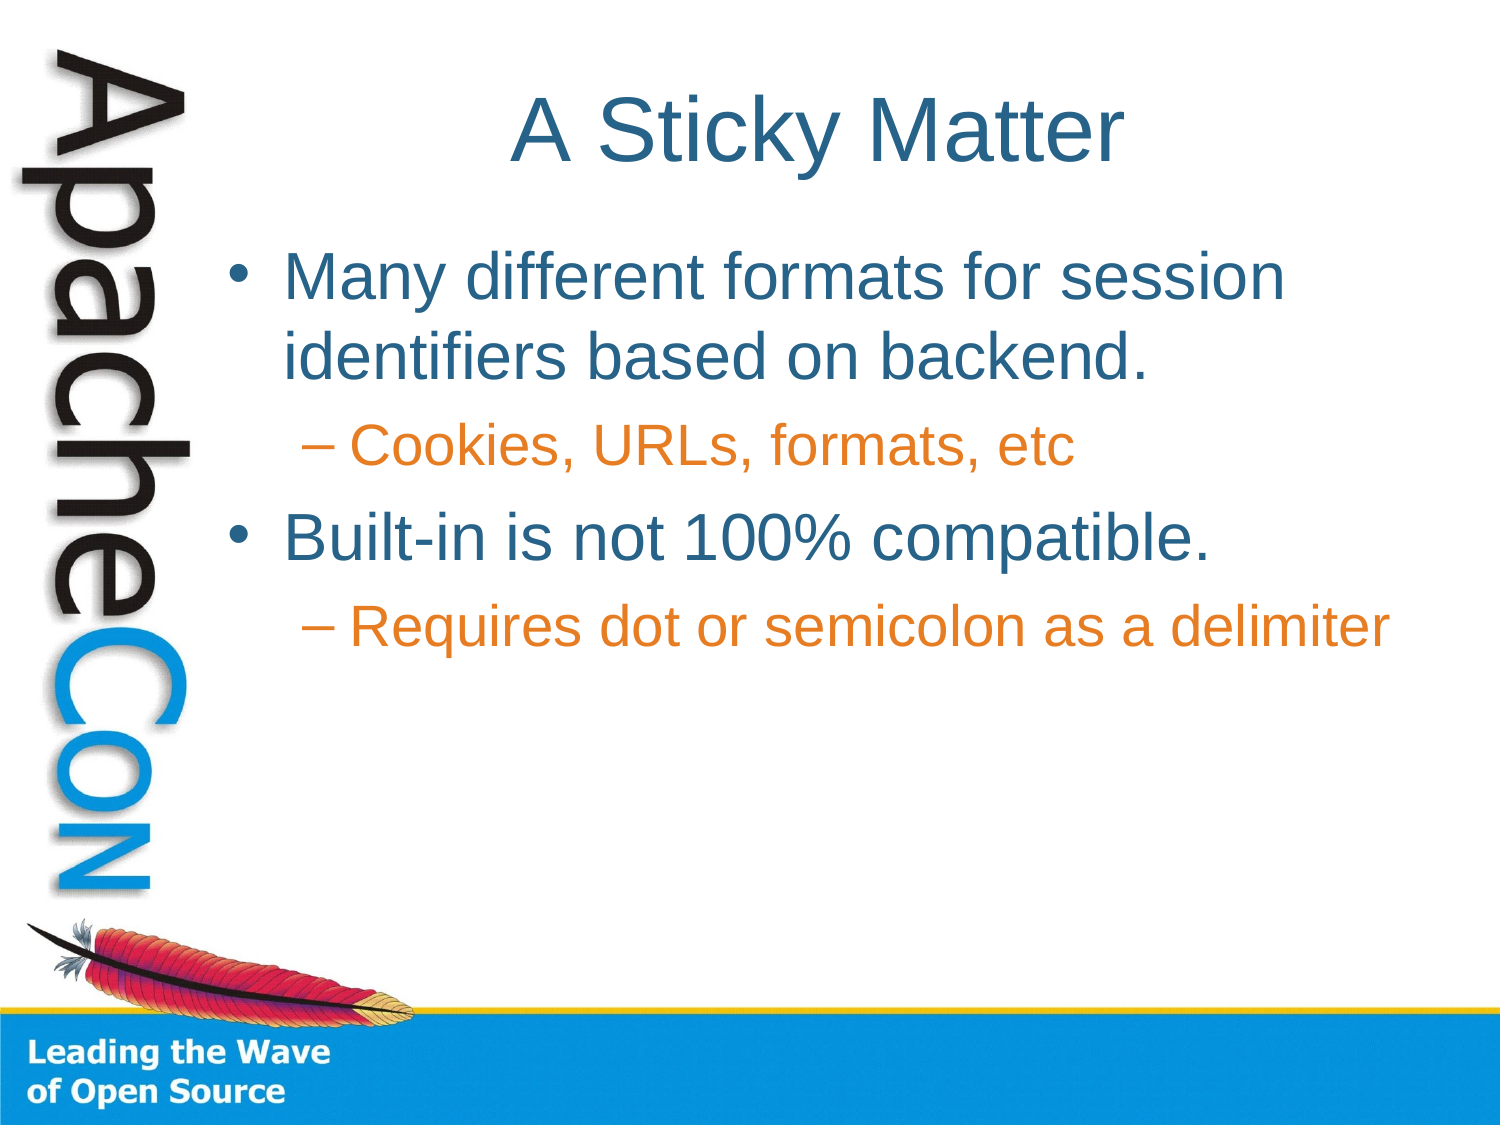

# A Sticky Matter
Many different formats for session identifiers based on backend.
Cookies, URLs, formats, etc
Built-in is not 100% compatible.
Requires dot or semicolon as a delimiter